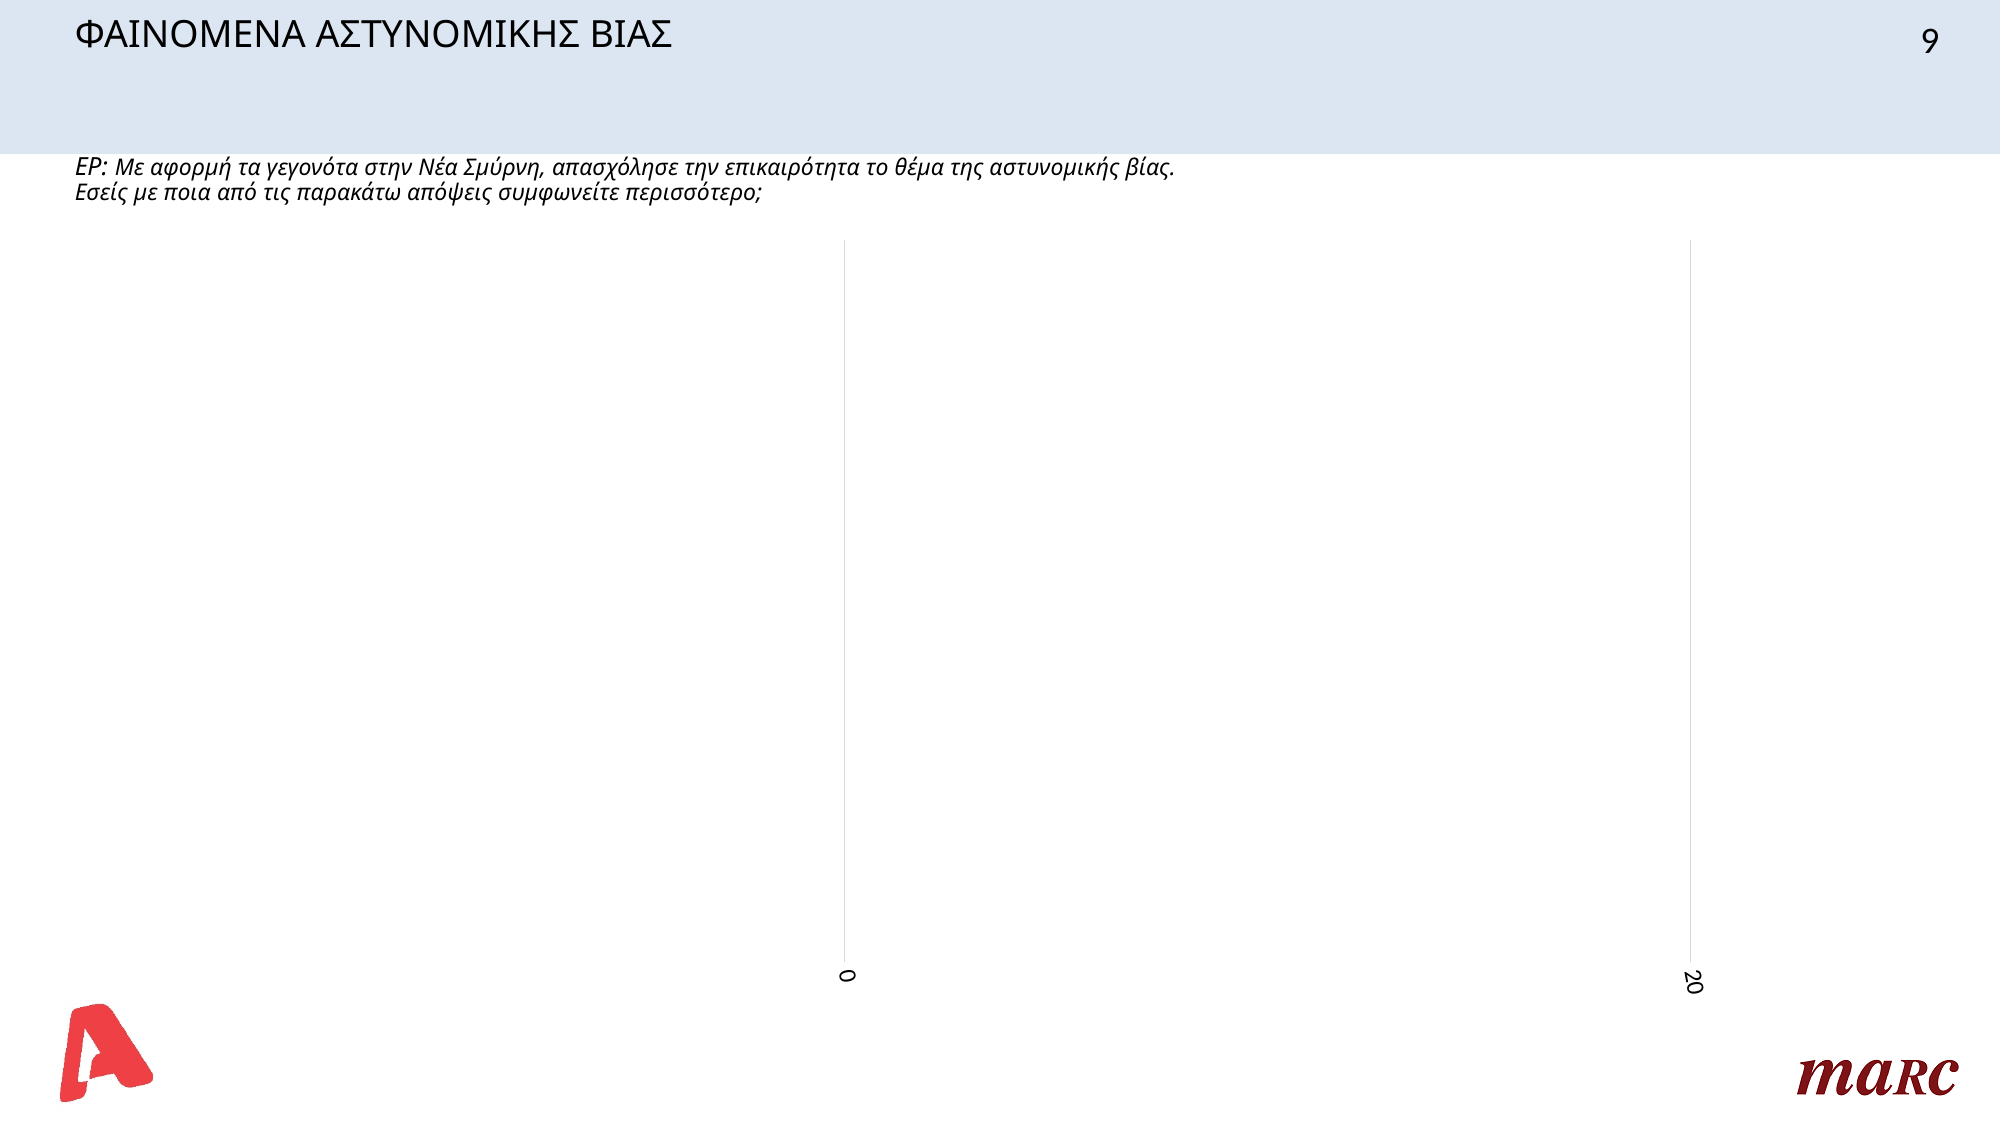

# ΦΑΙΝΟΜΕΝΑ ΑΣΤΥΝΟΜΙΚΗΣ ΒΙΑΣ ΕΡ: Με αφορμή τα γεγονότα στην Νέα Σμύρνη, απασχόλησε την επικαιρότητα το θέμα της αστυνομικής βίας. Εσείς με ποια από τις παρακάτω απόψεις συμφωνείτε περισσότερο;
### Chart
| Category | |
|---|---|